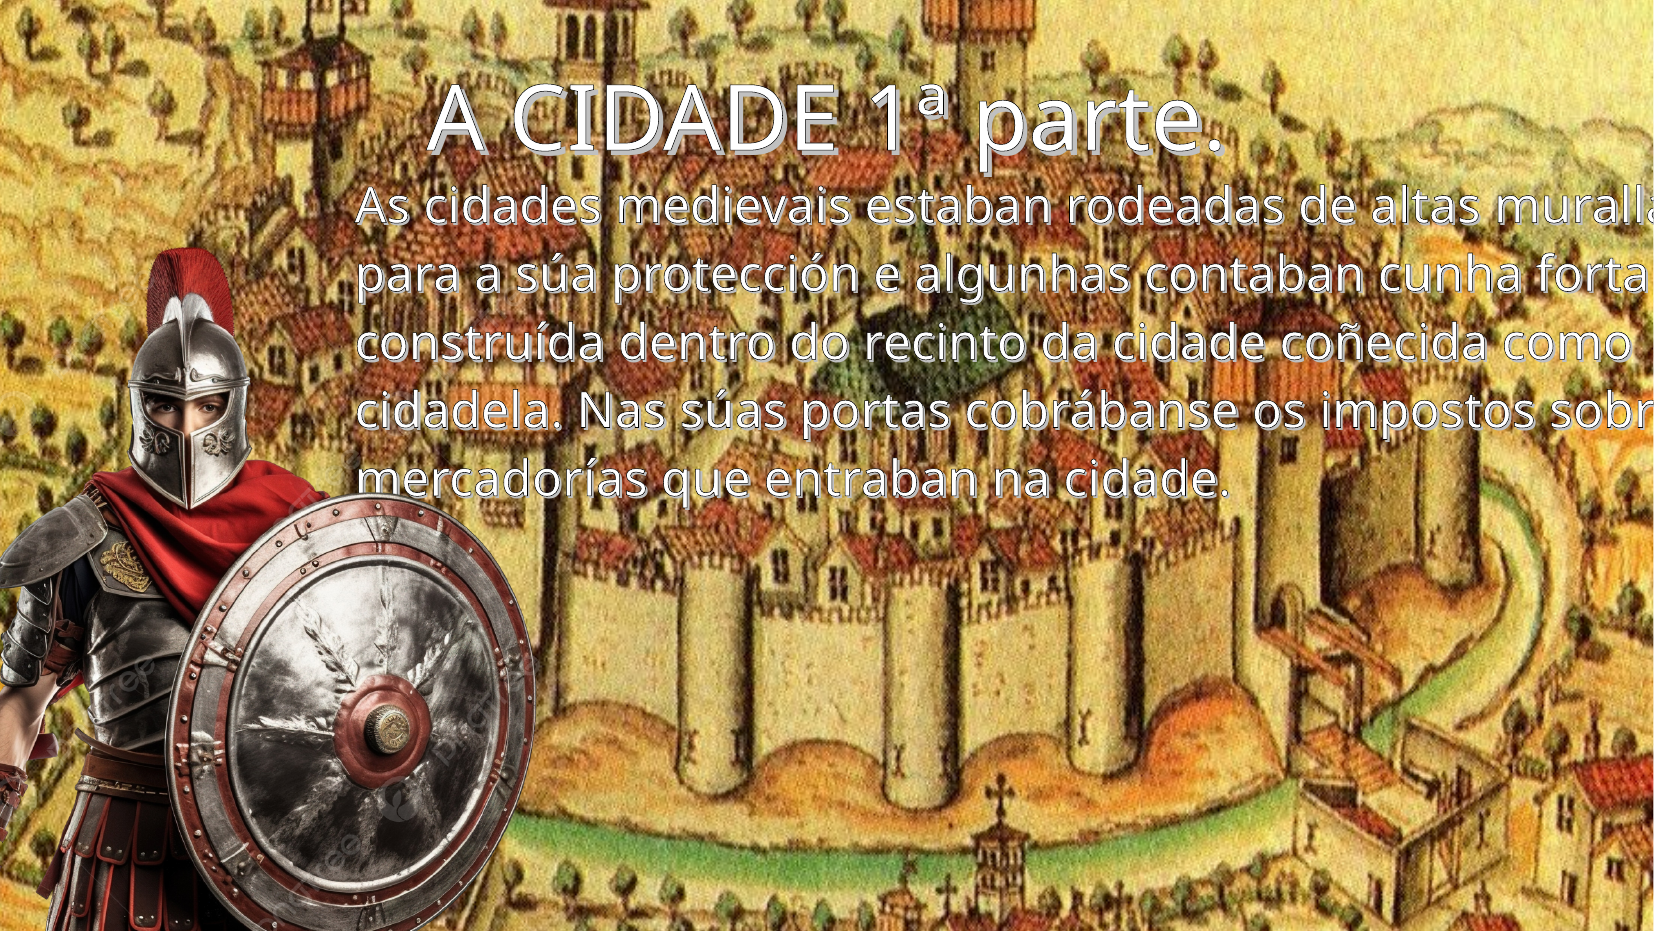

# A CIDADE 1ª parte.
As cidades medievais estaban rodeadas de altas murallas para a súa protección e algunhas contaban cunha fortaleza construída dentro do recinto da cidade coñecida como cidadela. Nas súas portas cobrábanse os impostos sobre as mercadorías que entraban na cidade.